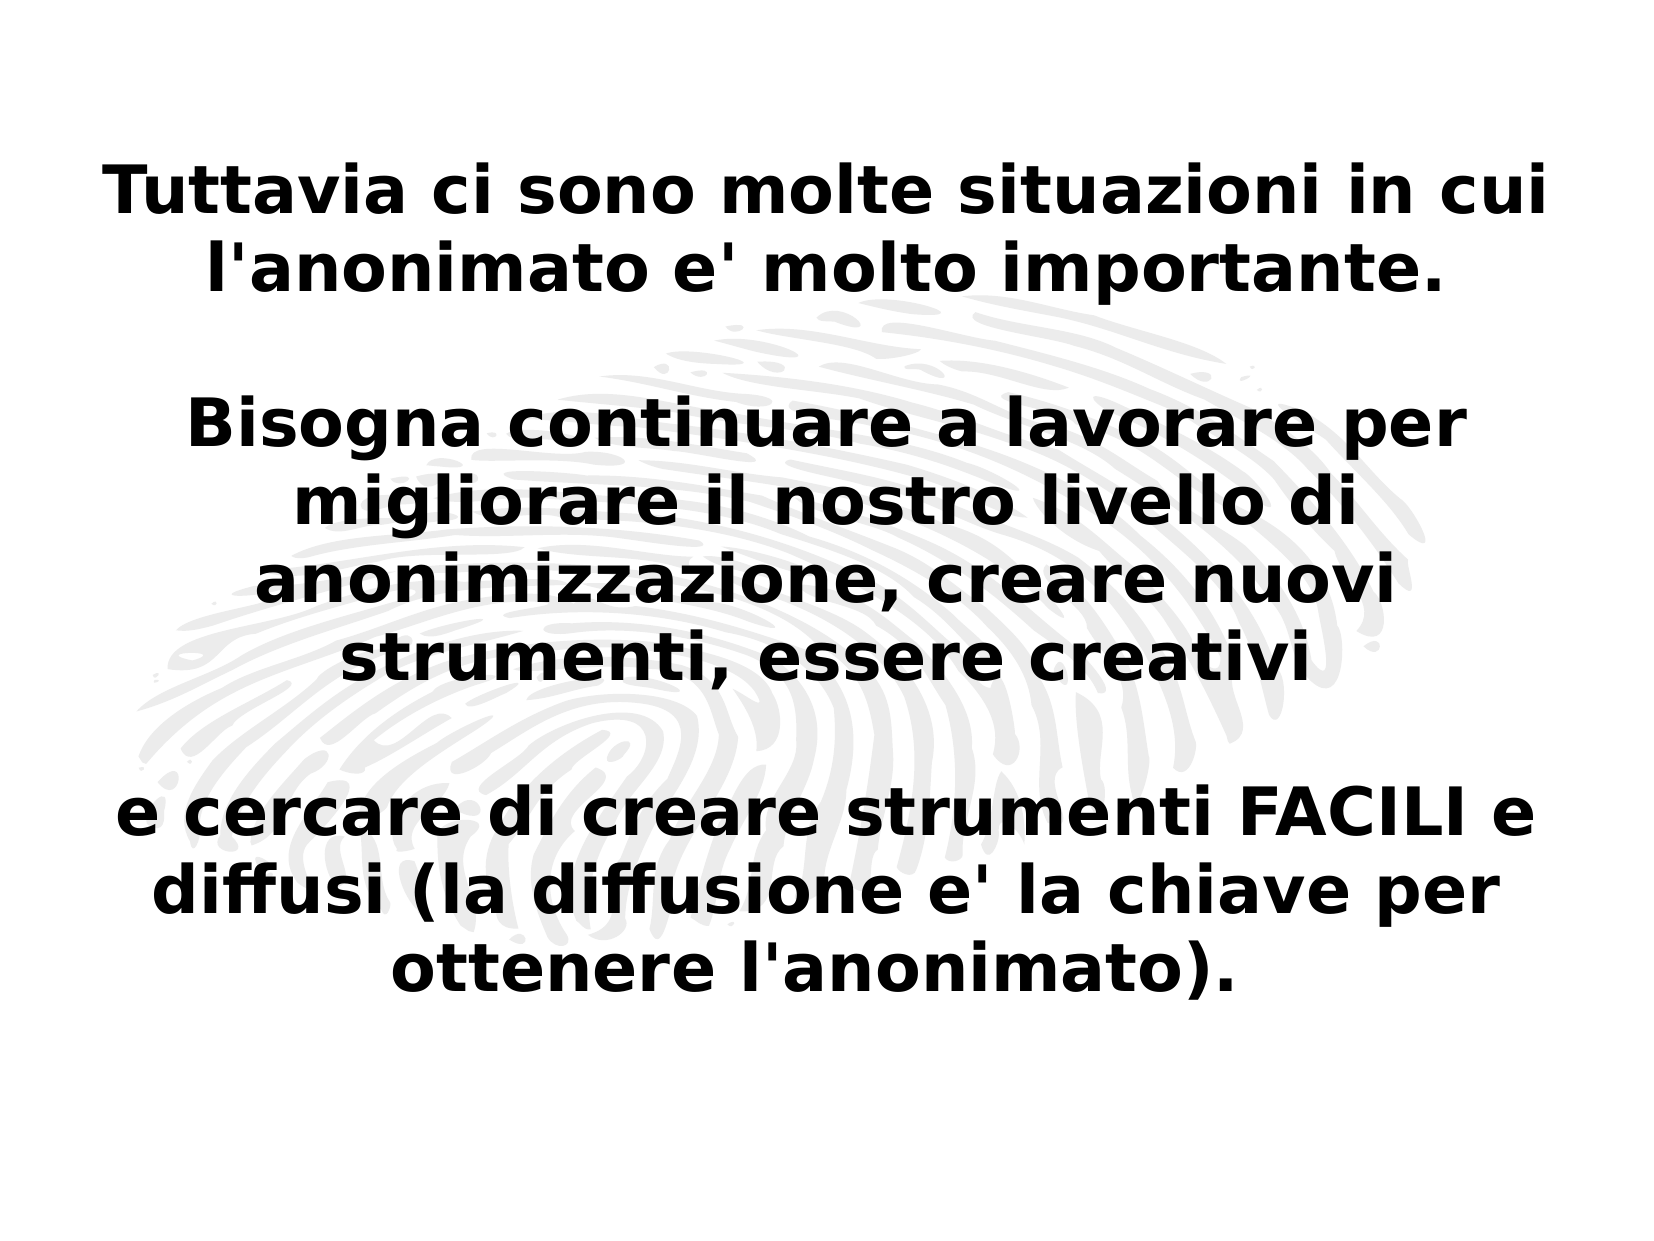

# Tuttavia ci sono molte situazioni in cui l'anonimato e' molto importante.
Bisogna continuare a lavorare per migliorare il nostro livello di anonimizzazione, creare nuovi strumenti, essere creativi
e cercare di creare strumenti FACILI e diffusi (la diffusione e' la chiave per ottenere l'anonimato).